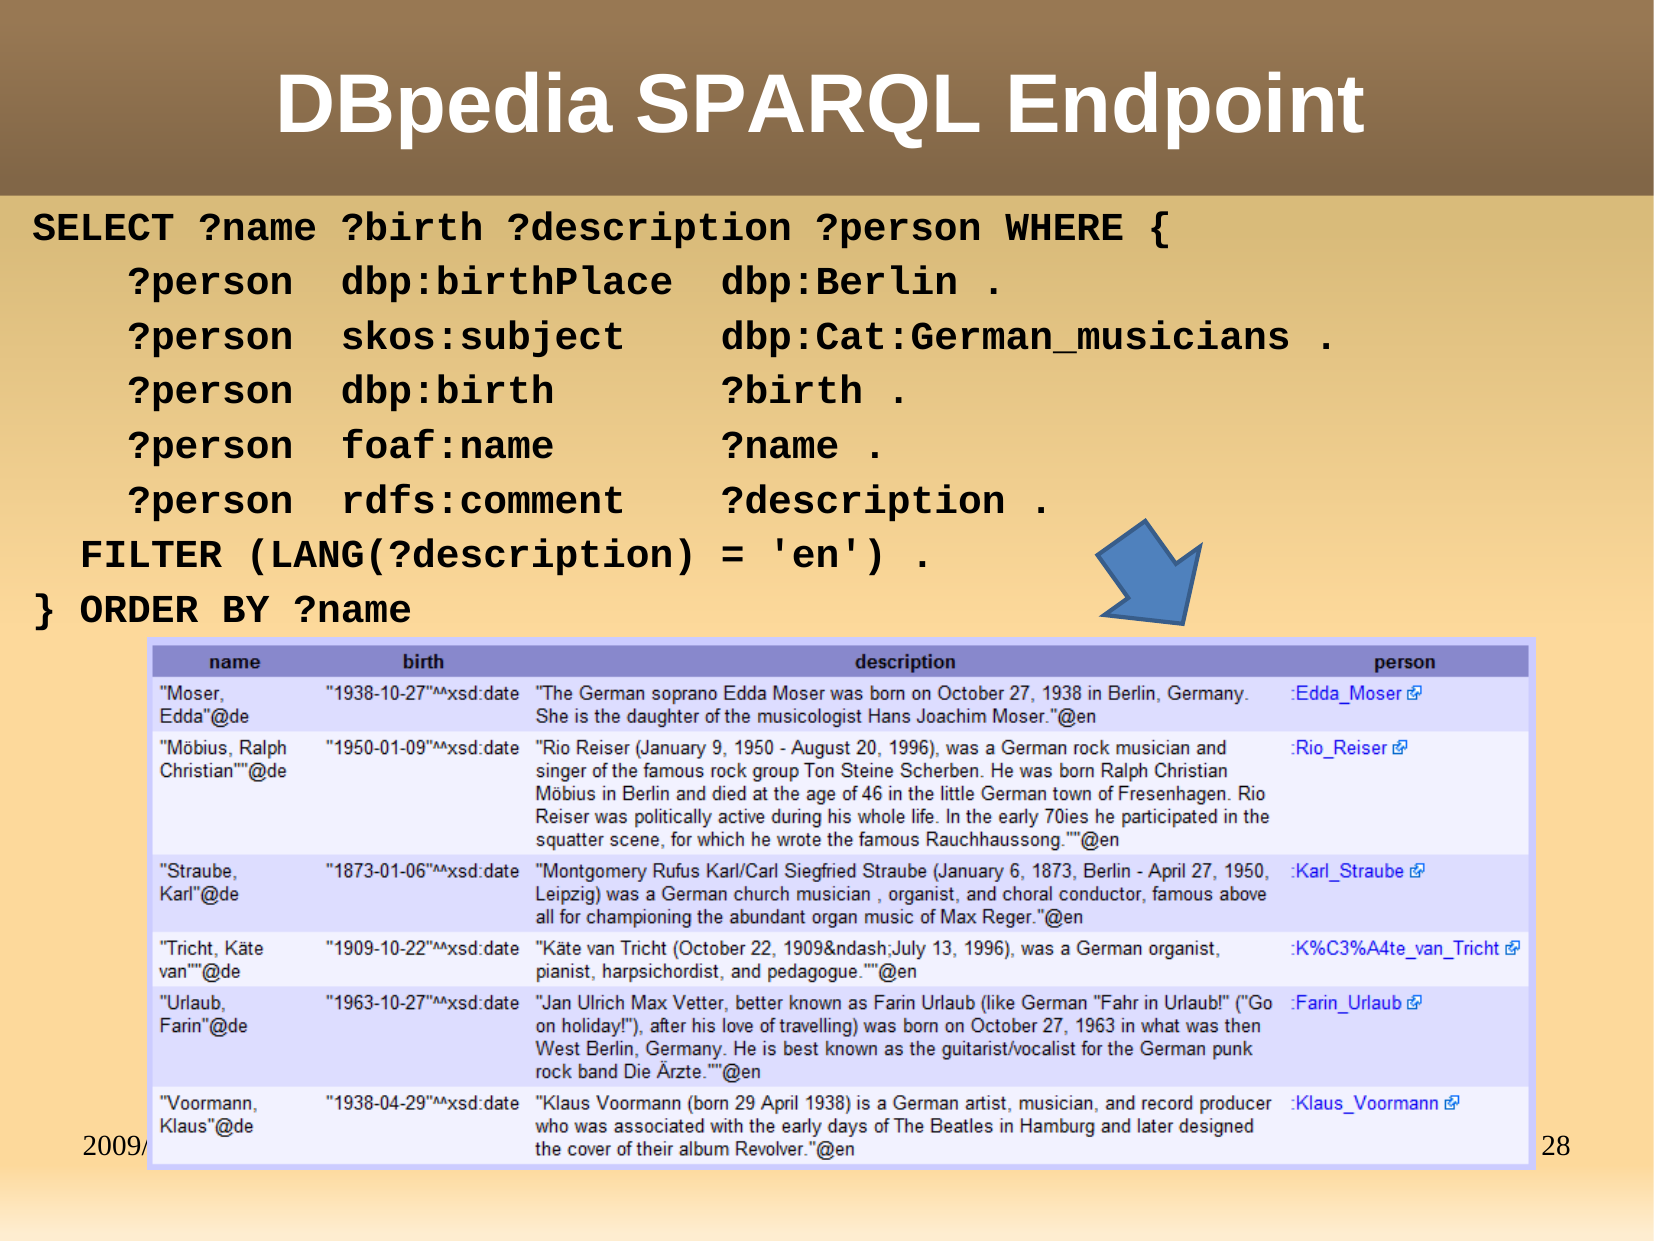

# DBpedia SPARQL Endpoint
SELECT ?name ?birth ?description ?person WHERE {
 ?person dbp:birthPlace dbp:Berlin .
 ?person skos:subject dbp:Cat:German_musicians .
 ?person dbp:birth ?birth .
 ?person foaf:name ?name .
 ?person rdfs:comment ?description .
 FILTER (LANG(?description) = 'en') .
} ORDER BY ?name
2009/02/03
Semantic Wikis and the Web of Data - Jens Lehmann, AKSW Leipzig
28